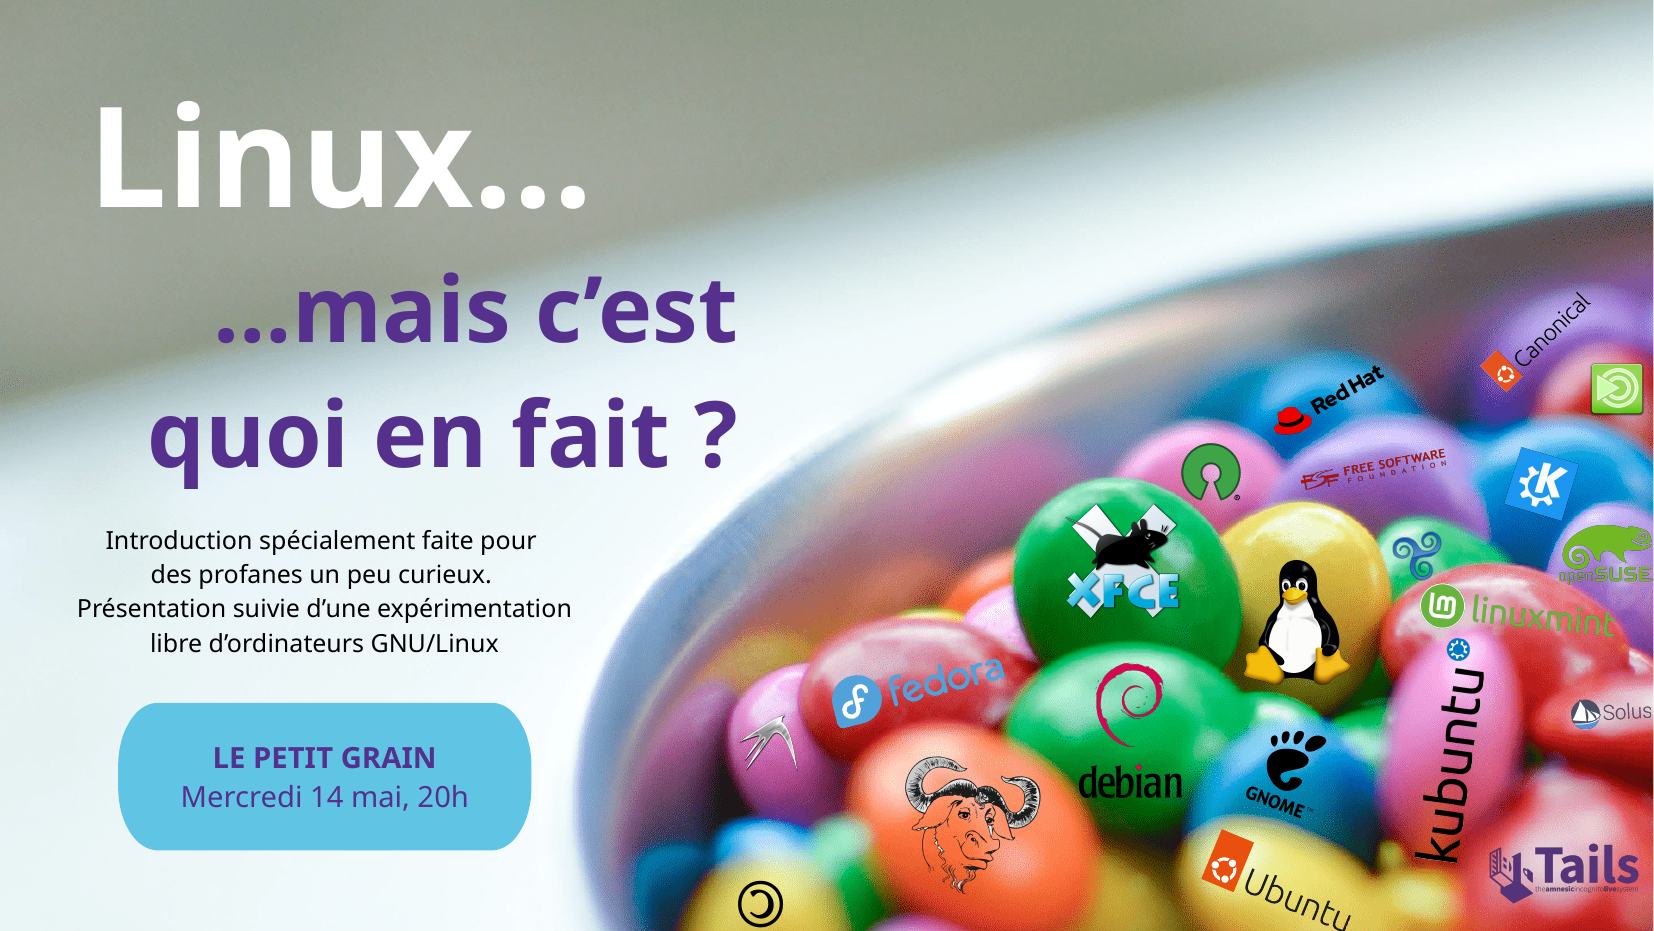

Linux...
…mais c’est quoi en fait ?
# Introduction spécialement faite pour des profanes un peu curieux. Présentation suivie d’une expérimentation libre d’ordinateurs GNU/Linux
LE PETIT GRAIN
Mercredi 14 mai, 20h